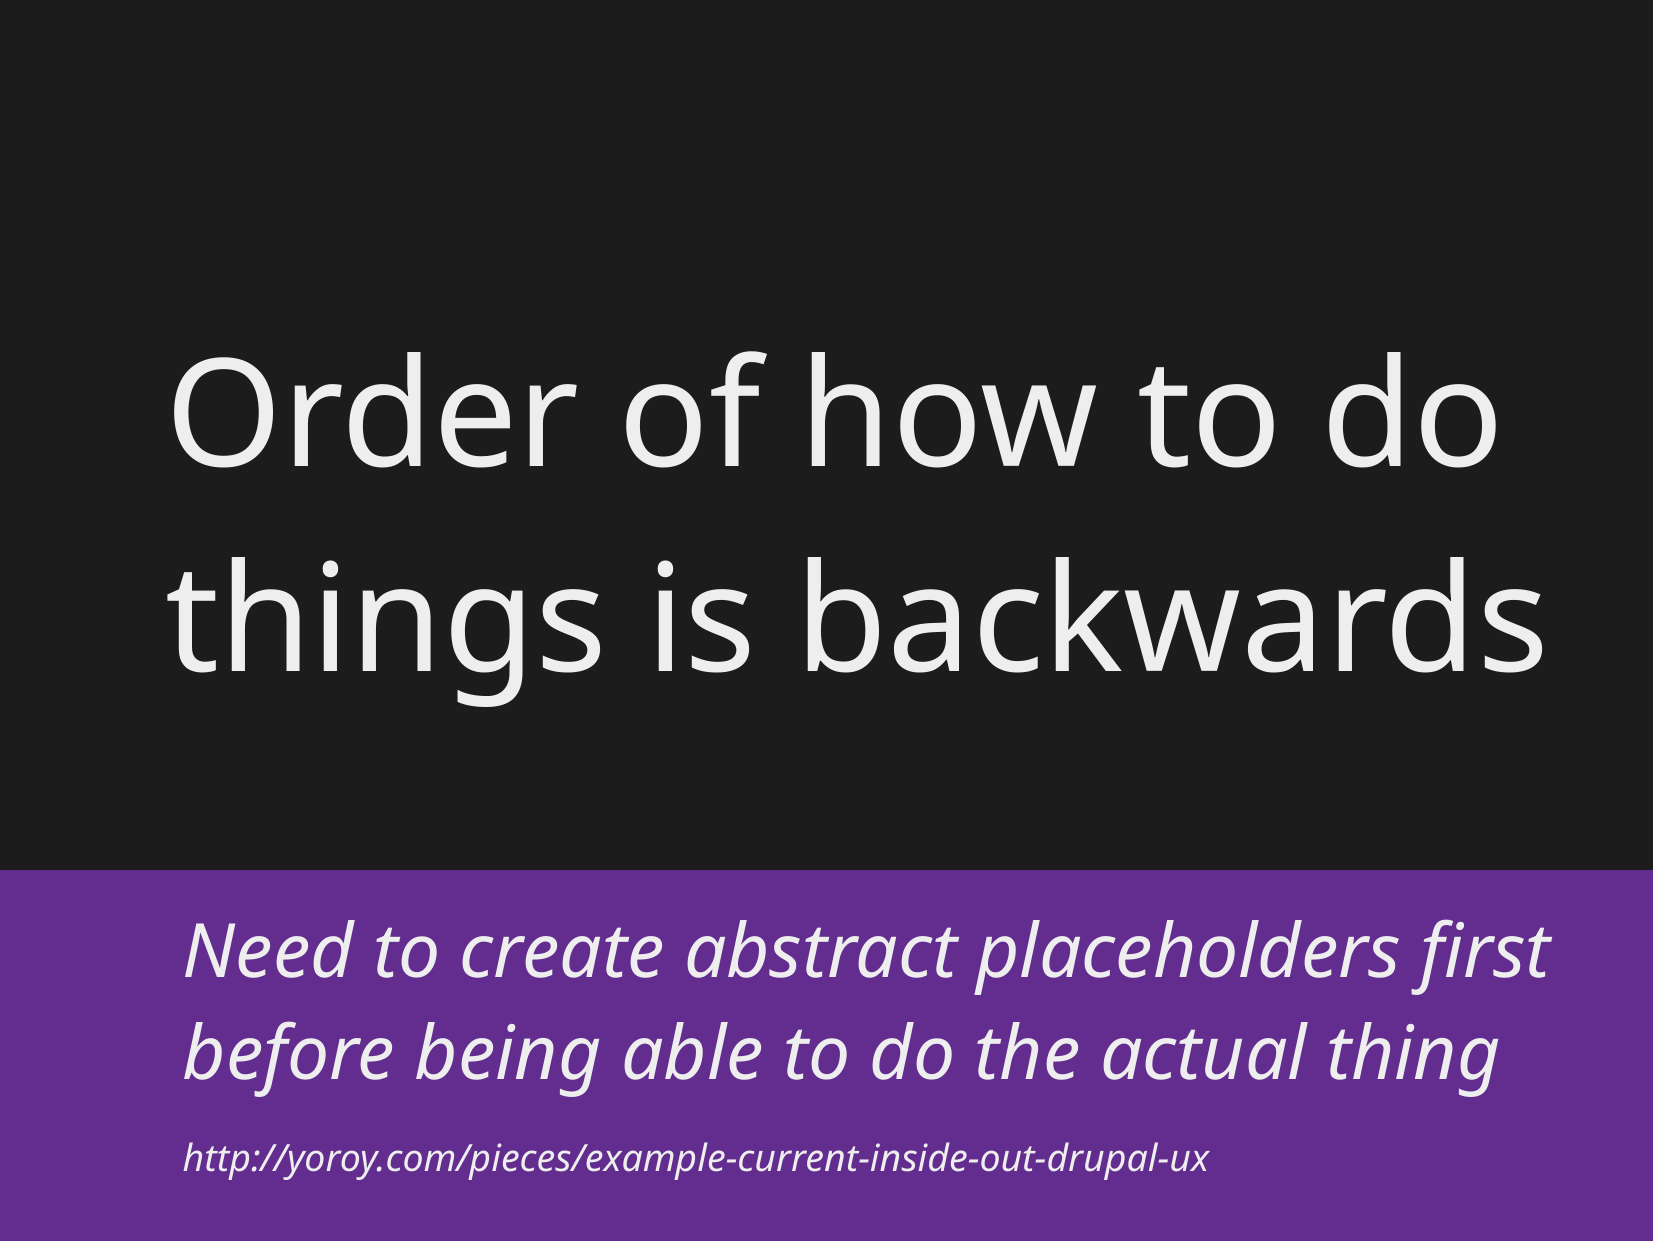

# Order of how to do things is backwards
Need to create abstract placeholders first before being able to do the actual thing
http://yoroy.com/pieces/example-current-inside-out-drupal-ux